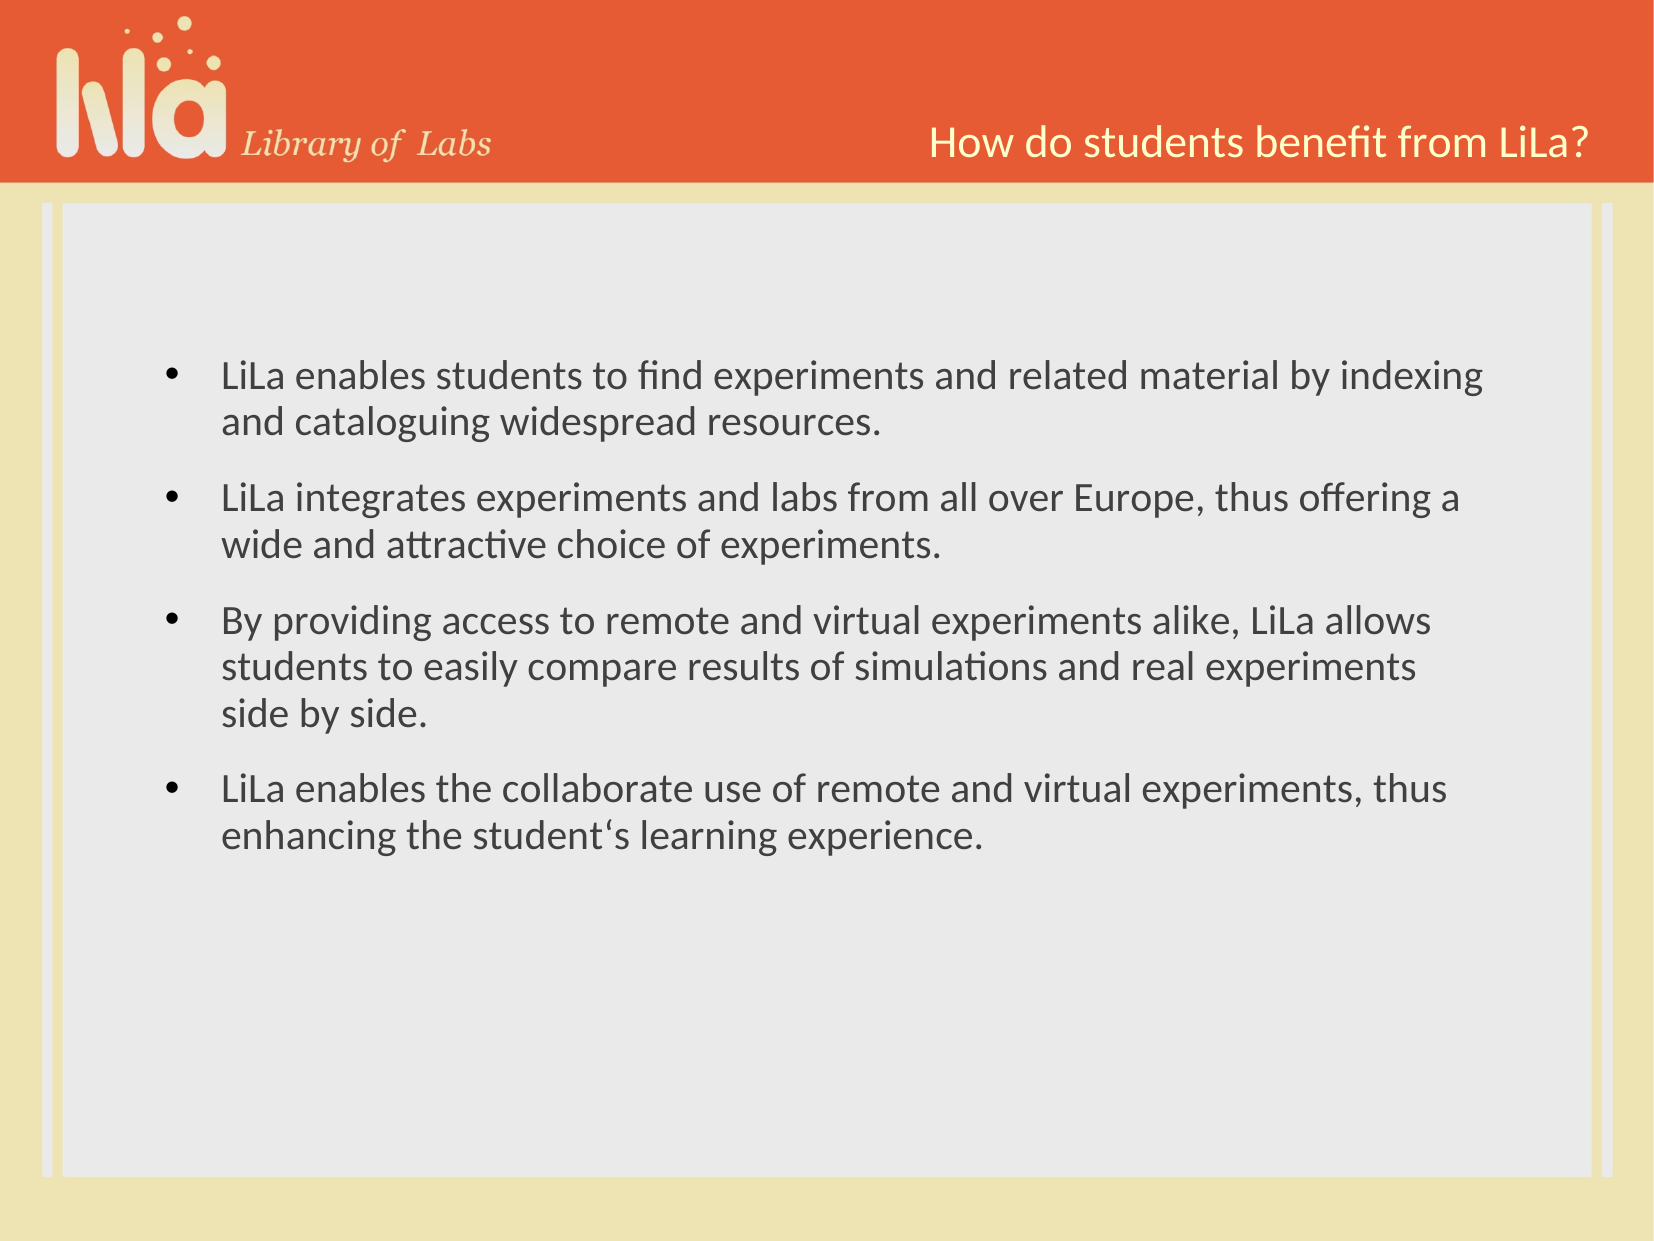

# How do students benefit from LiLa?
LiLa enables students to find experiments and related material by indexing and cataloguing widespread resources.
LiLa integrates experiments and labs from all over Europe, thus offering a wide and attractive choice of experiments.
By providing access to remote and virtual experiments alike, LiLa allows students to easily compare results of simulations and real experiments side by side.
LiLa enables the collaborate use of remote and virtual experiments, thus enhancing the student‘s learning experience.